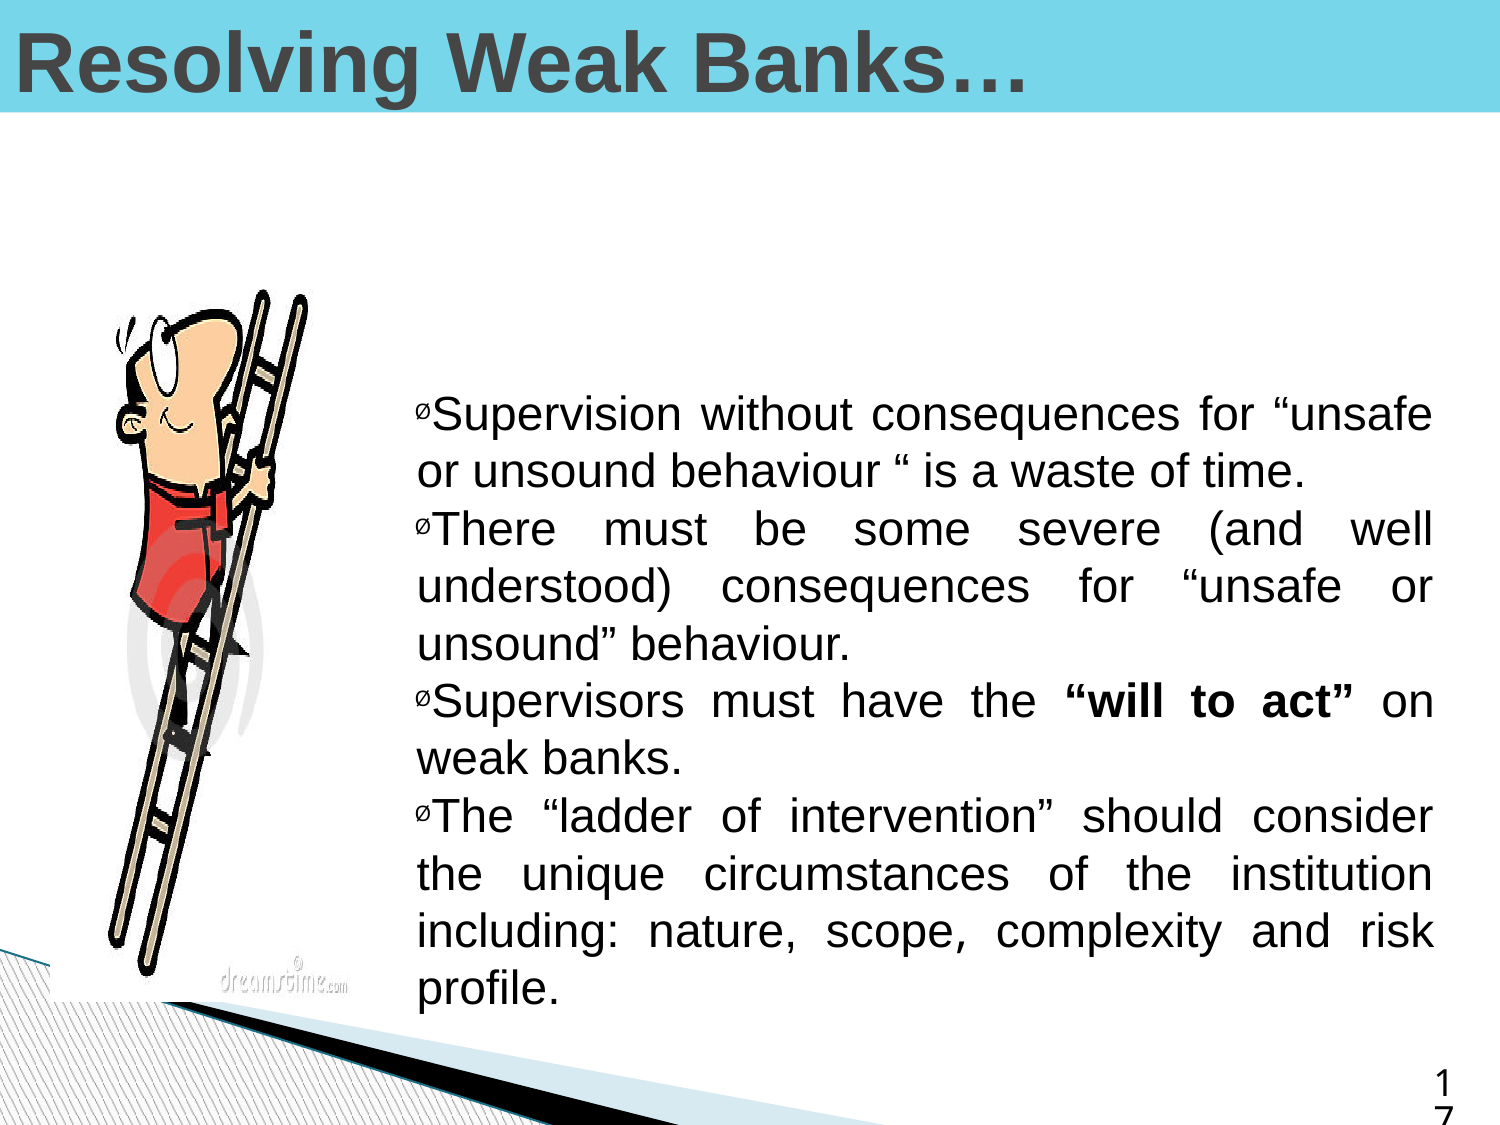

# Resolving Weak Banks…
Supervision without consequences for “unsafe or unsound behaviour “ is a waste of time.
There must be some severe (and well understood) consequences for “unsafe or unsound” behaviour.
Supervisors must have the “will to act” on weak banks.
The “ladder of intervention” should consider the unique circumstances of the institution including: nature, scope, complexity and risk profile.